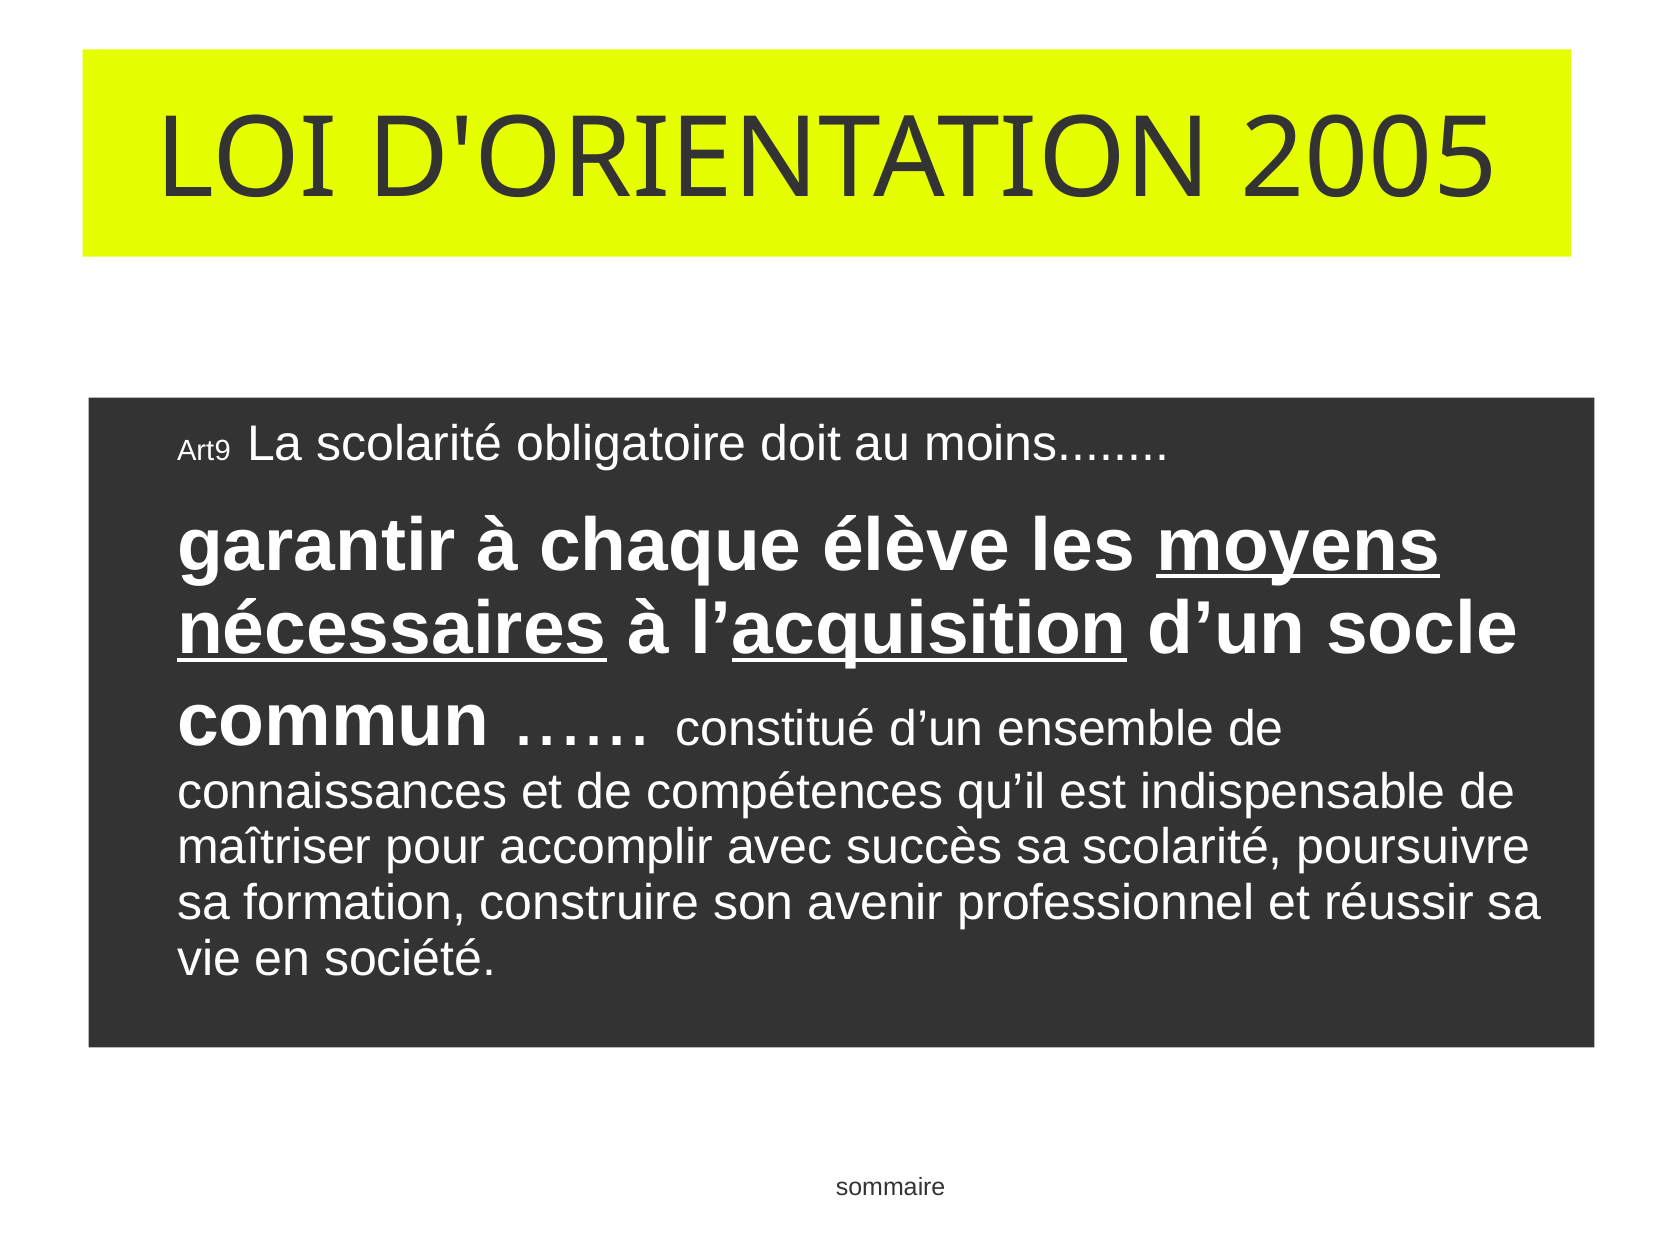

# LOI D'ORIENTATION 2005
Art9 La scolarité obligatoire doit au moins........
garantir à chaque élève les moyens nécessaires à l’acquisition d’un socle commun ...... constitué d’un ensemble de connaissances et de compétences qu’il est indispensable de maîtriser pour accomplir avec succès sa scolarité, poursuivre sa formation, construire son avenir professionnel et réussir sa vie en société.
sommaire